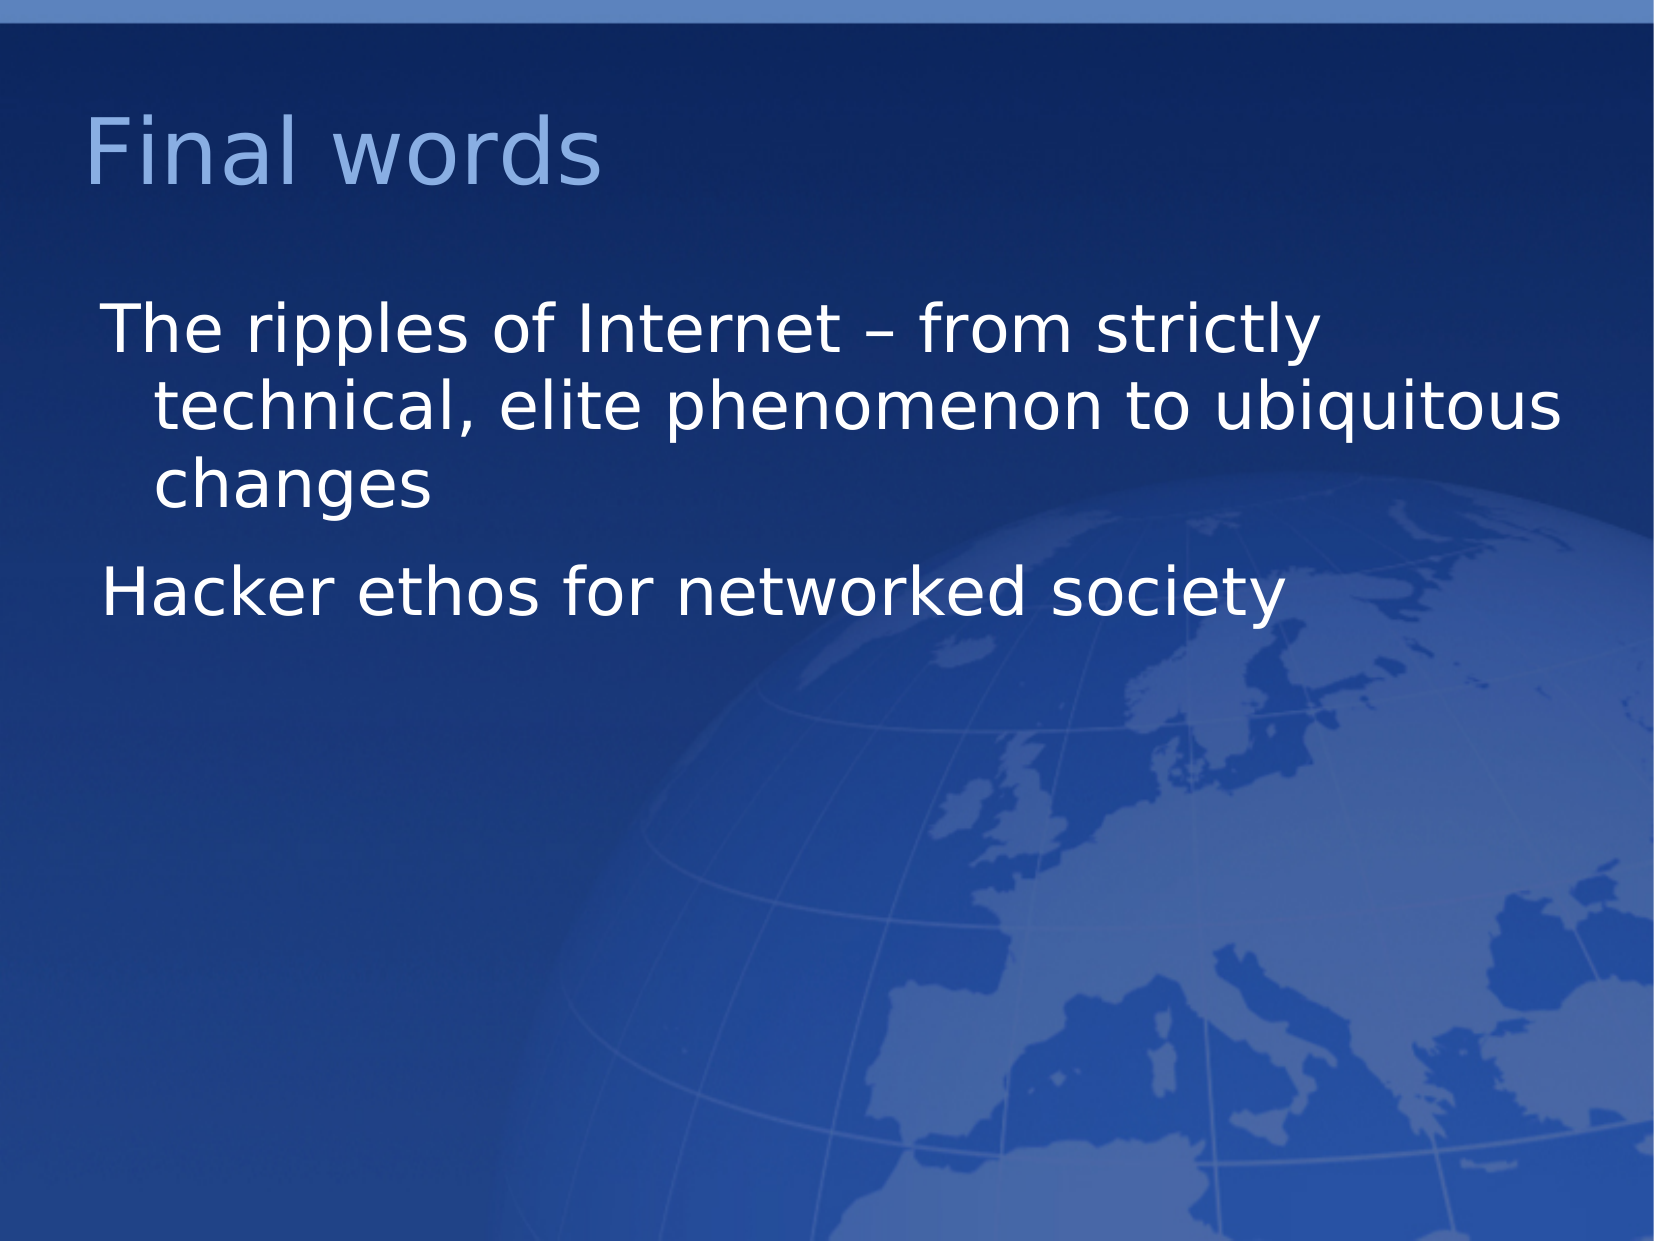

# Final words
The ripples of Internet – from strictly technical, elite phenomenon to ubiquitous changes
Hacker ethos for networked society